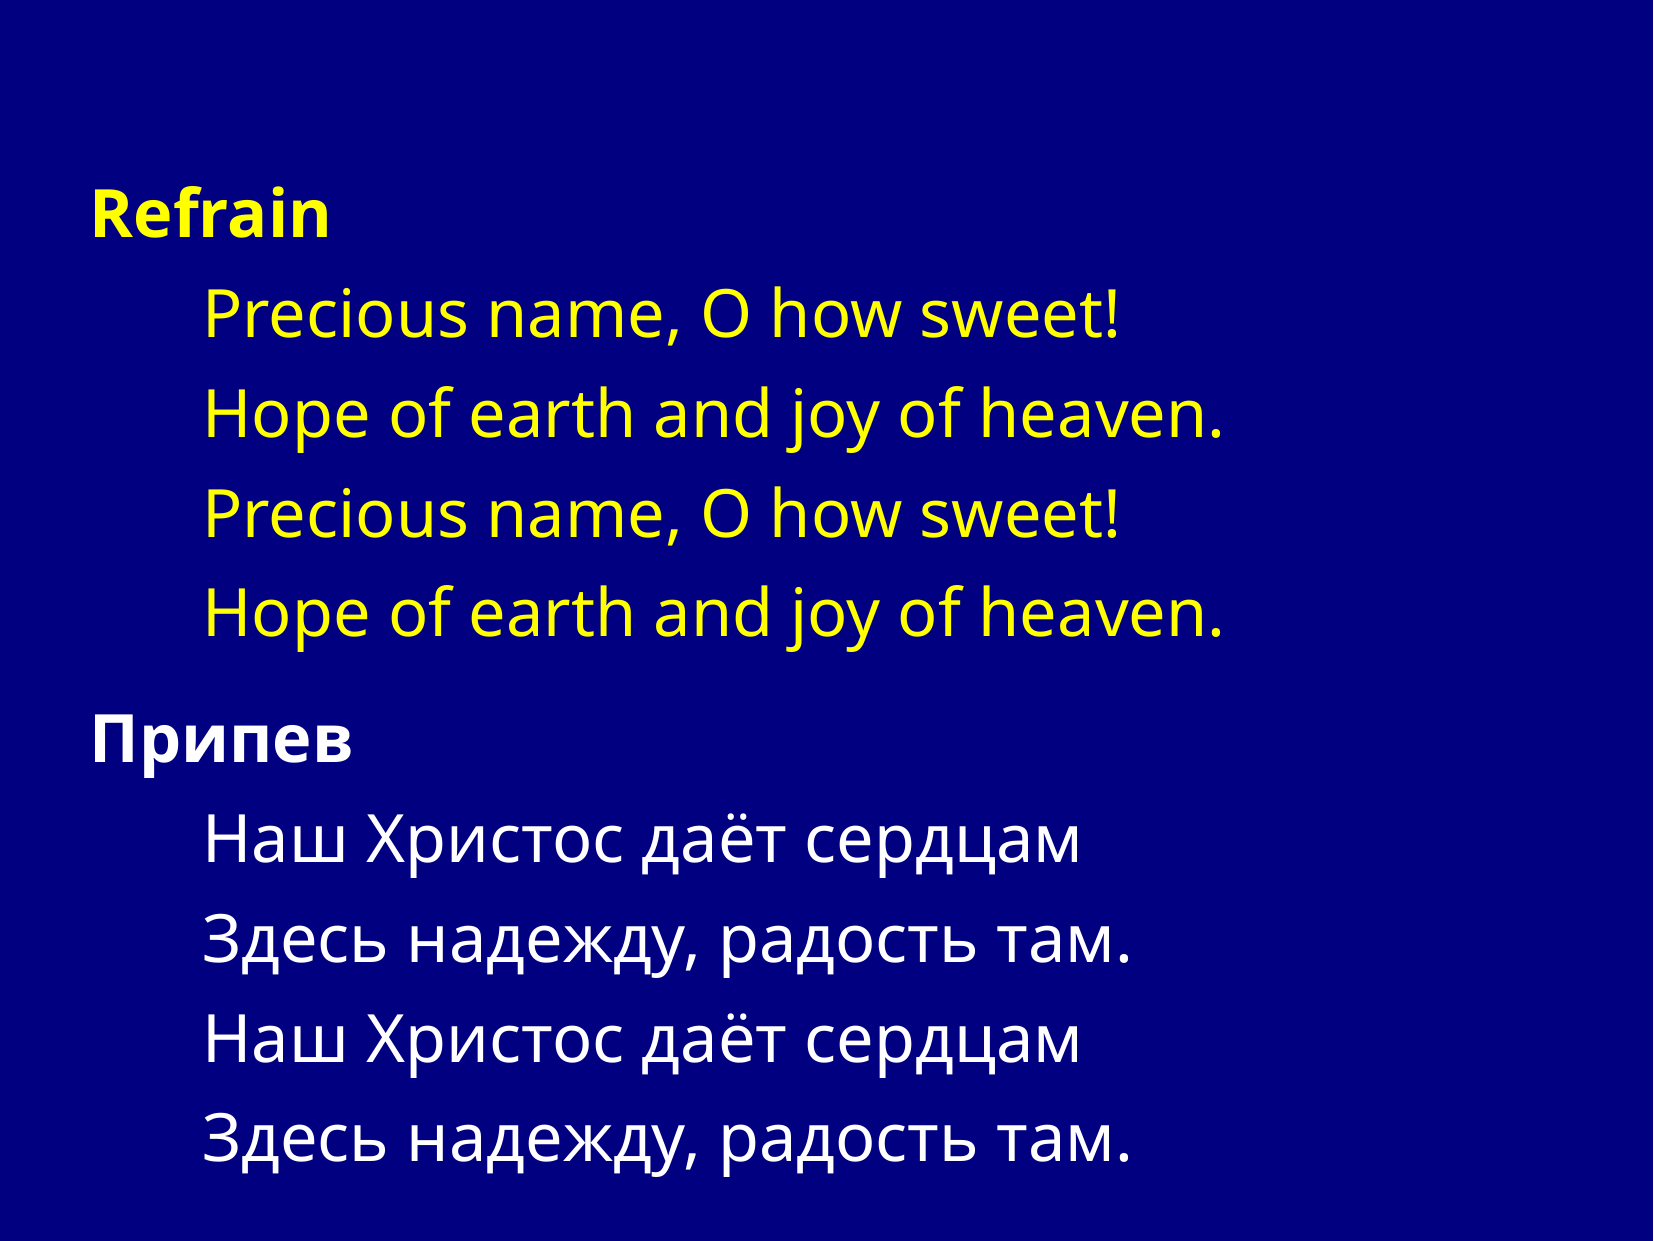

Refrain
	Precious name, O how sweet!
	Hope of earth and joy of heaven.
	Precious name, O how sweet!
	Hope of earth and joy of heaven.
Припев
	Наш Христос даёт сердцам
	Здесь надежду, радость там.
	Наш Христос даёт сердцам
	Здесь надежду, радость там.